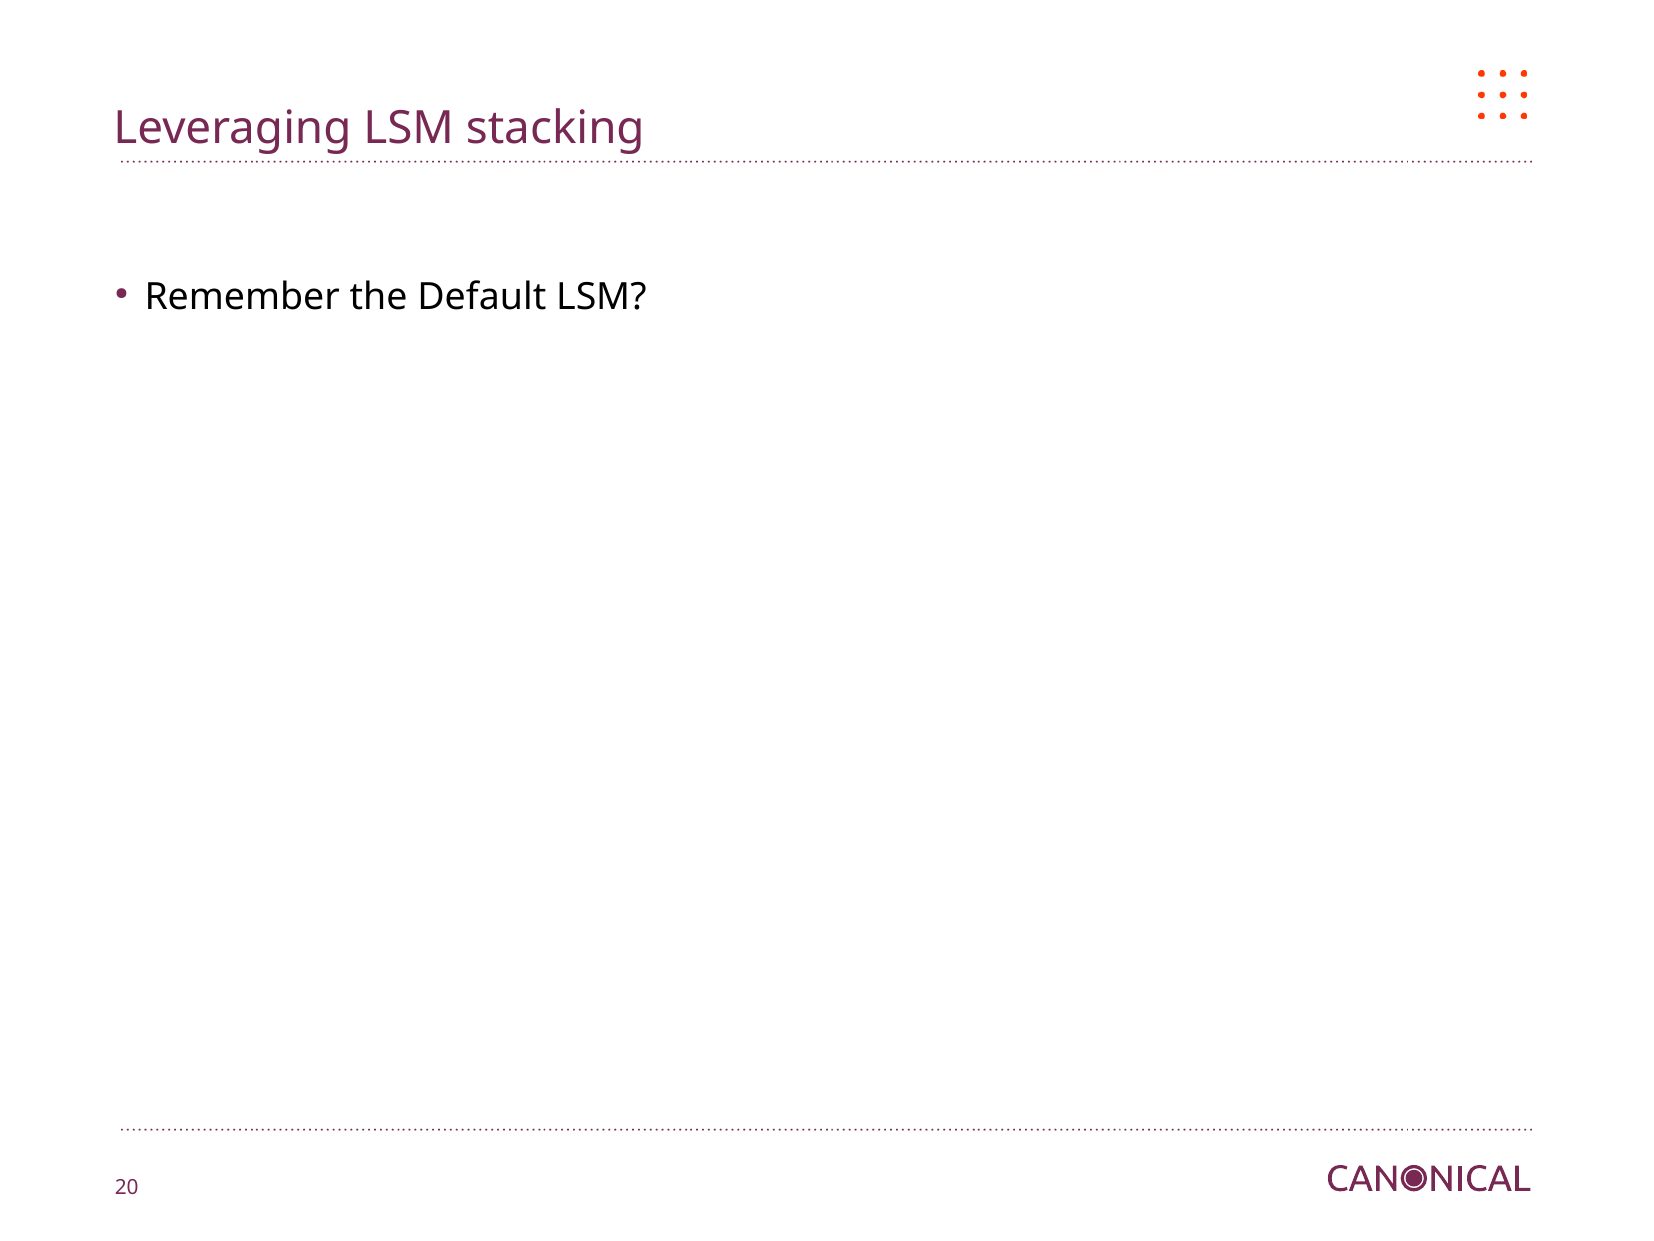

# Leveraging LSM stacking
Remember the Default LSM?